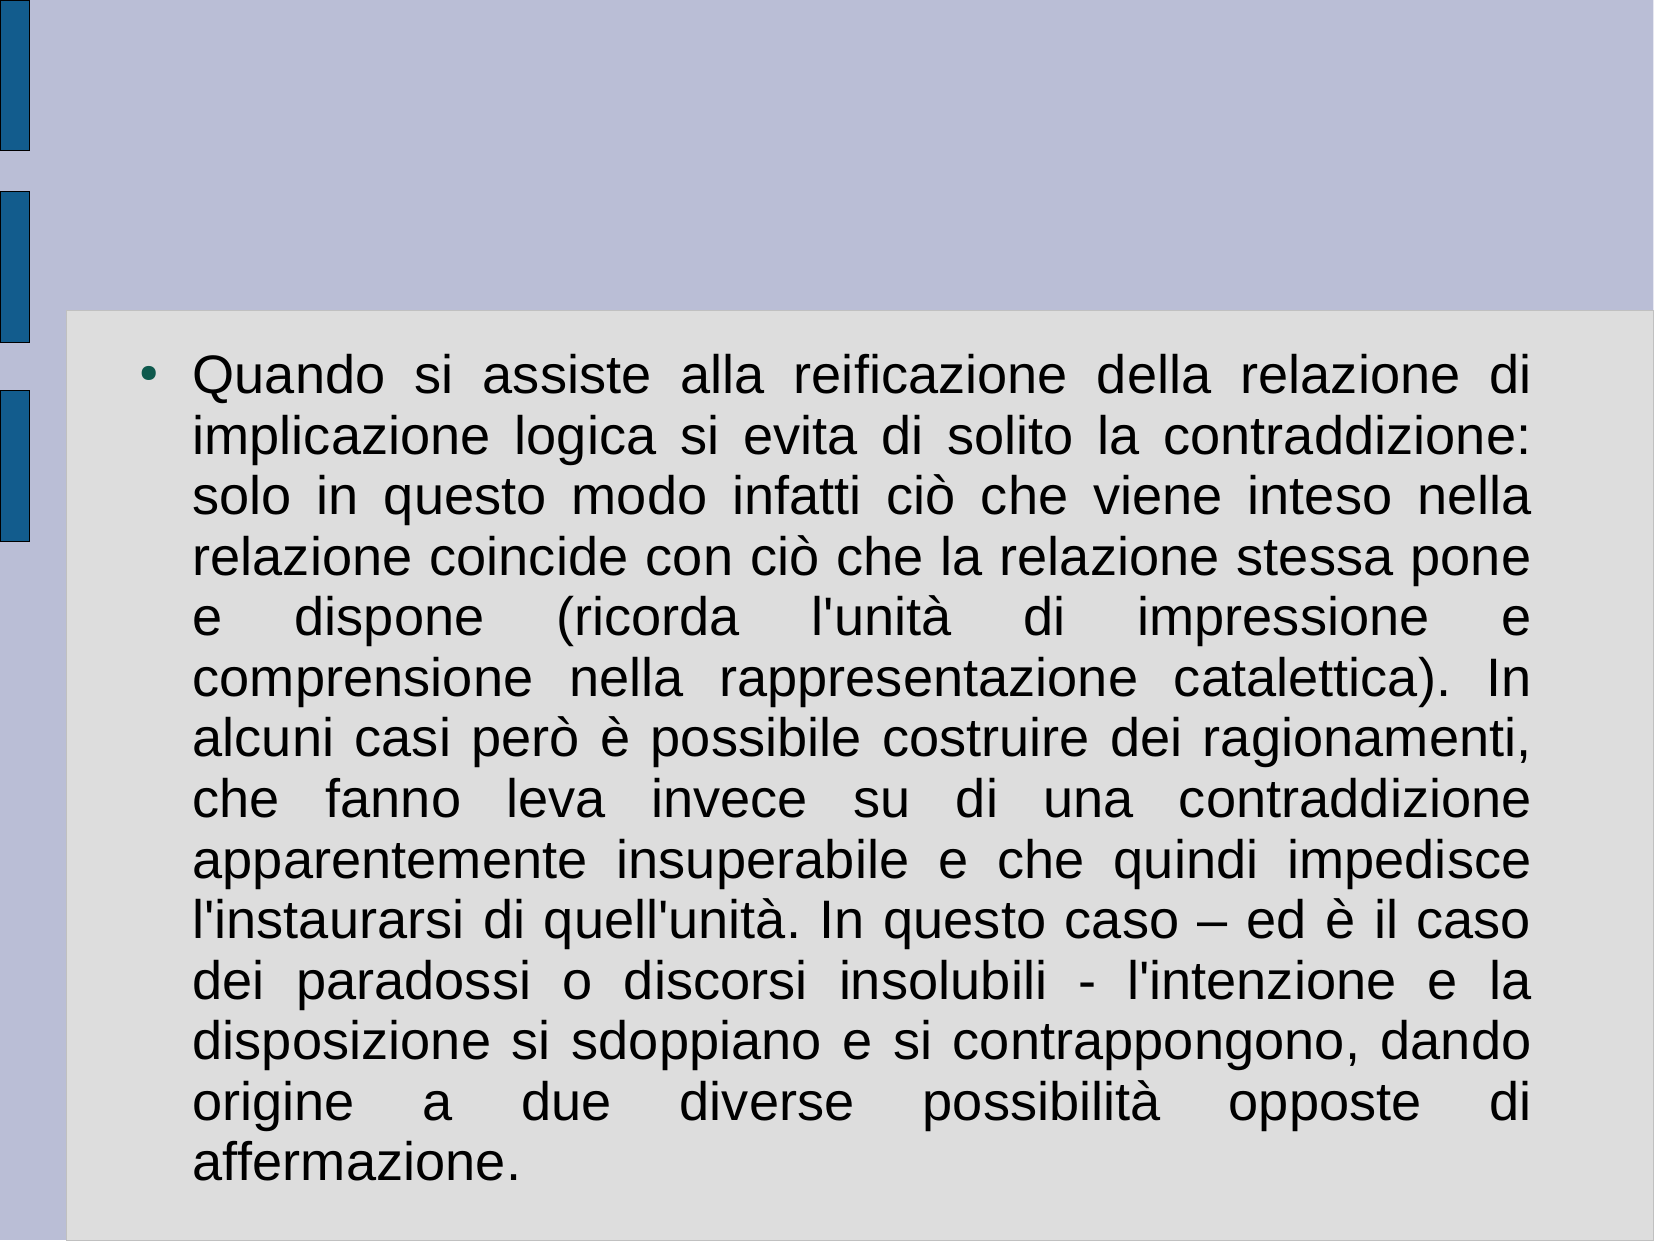

#
Quando si assiste alla reificazione della relazione di implicazione logica si evita di solito la contraddizione: solo in questo modo infatti ciò che viene inteso nella relazione coincide con ciò che la relazione stessa pone e dispone (ricorda l'unità di impressione e comprensione nella rappresentazione catalettica). In alcuni casi però è possibile costruire dei ragionamenti, che fanno leva invece su di una contraddizione apparentemente insuperabile e che quindi impedisce l'instaurarsi di quell'unità. In questo caso – ed è il caso dei paradossi o discorsi insolubili - l'intenzione e la disposizione si sdoppiano e si contrappongono, dando origine a due diverse possibilità opposte di affermazione.